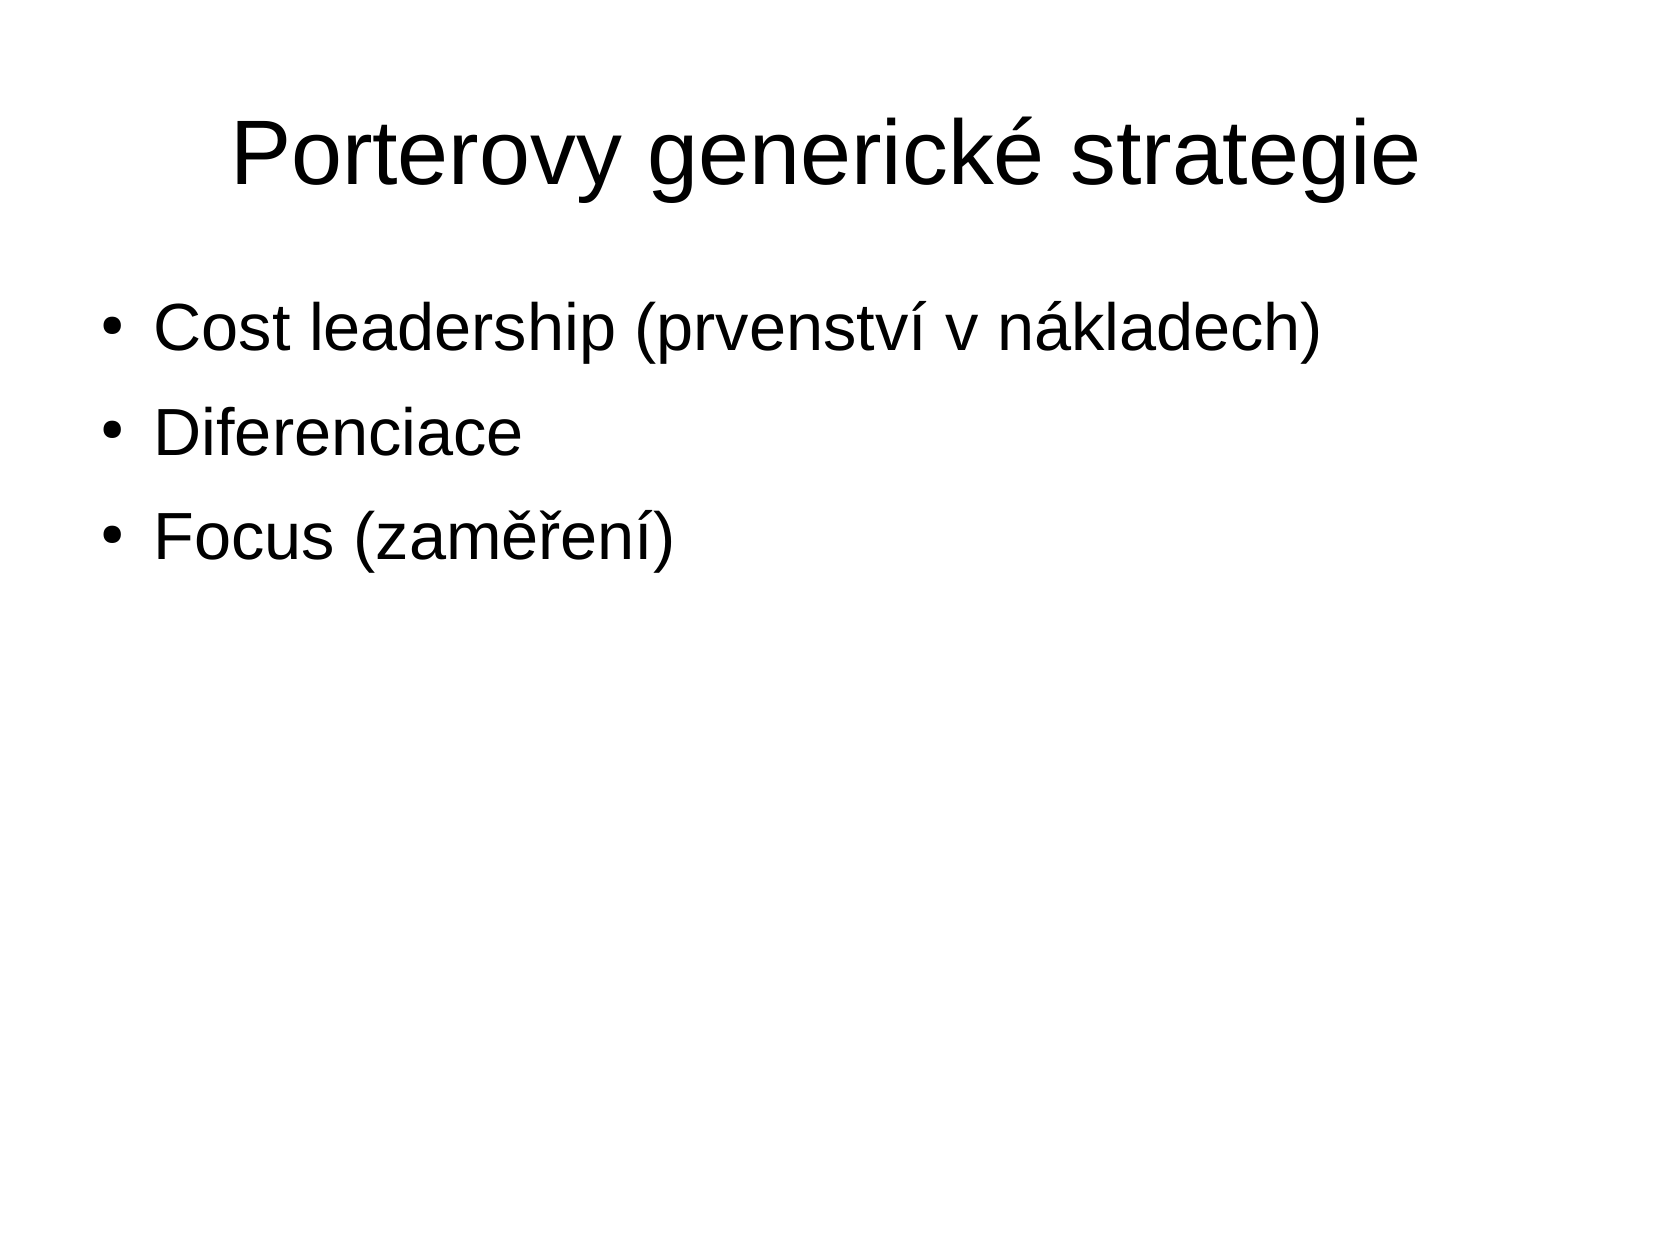

# Porterovy generické strategie
Cost leadership (prvenství v nákladech)
Diferenciace
Focus (zaměření)